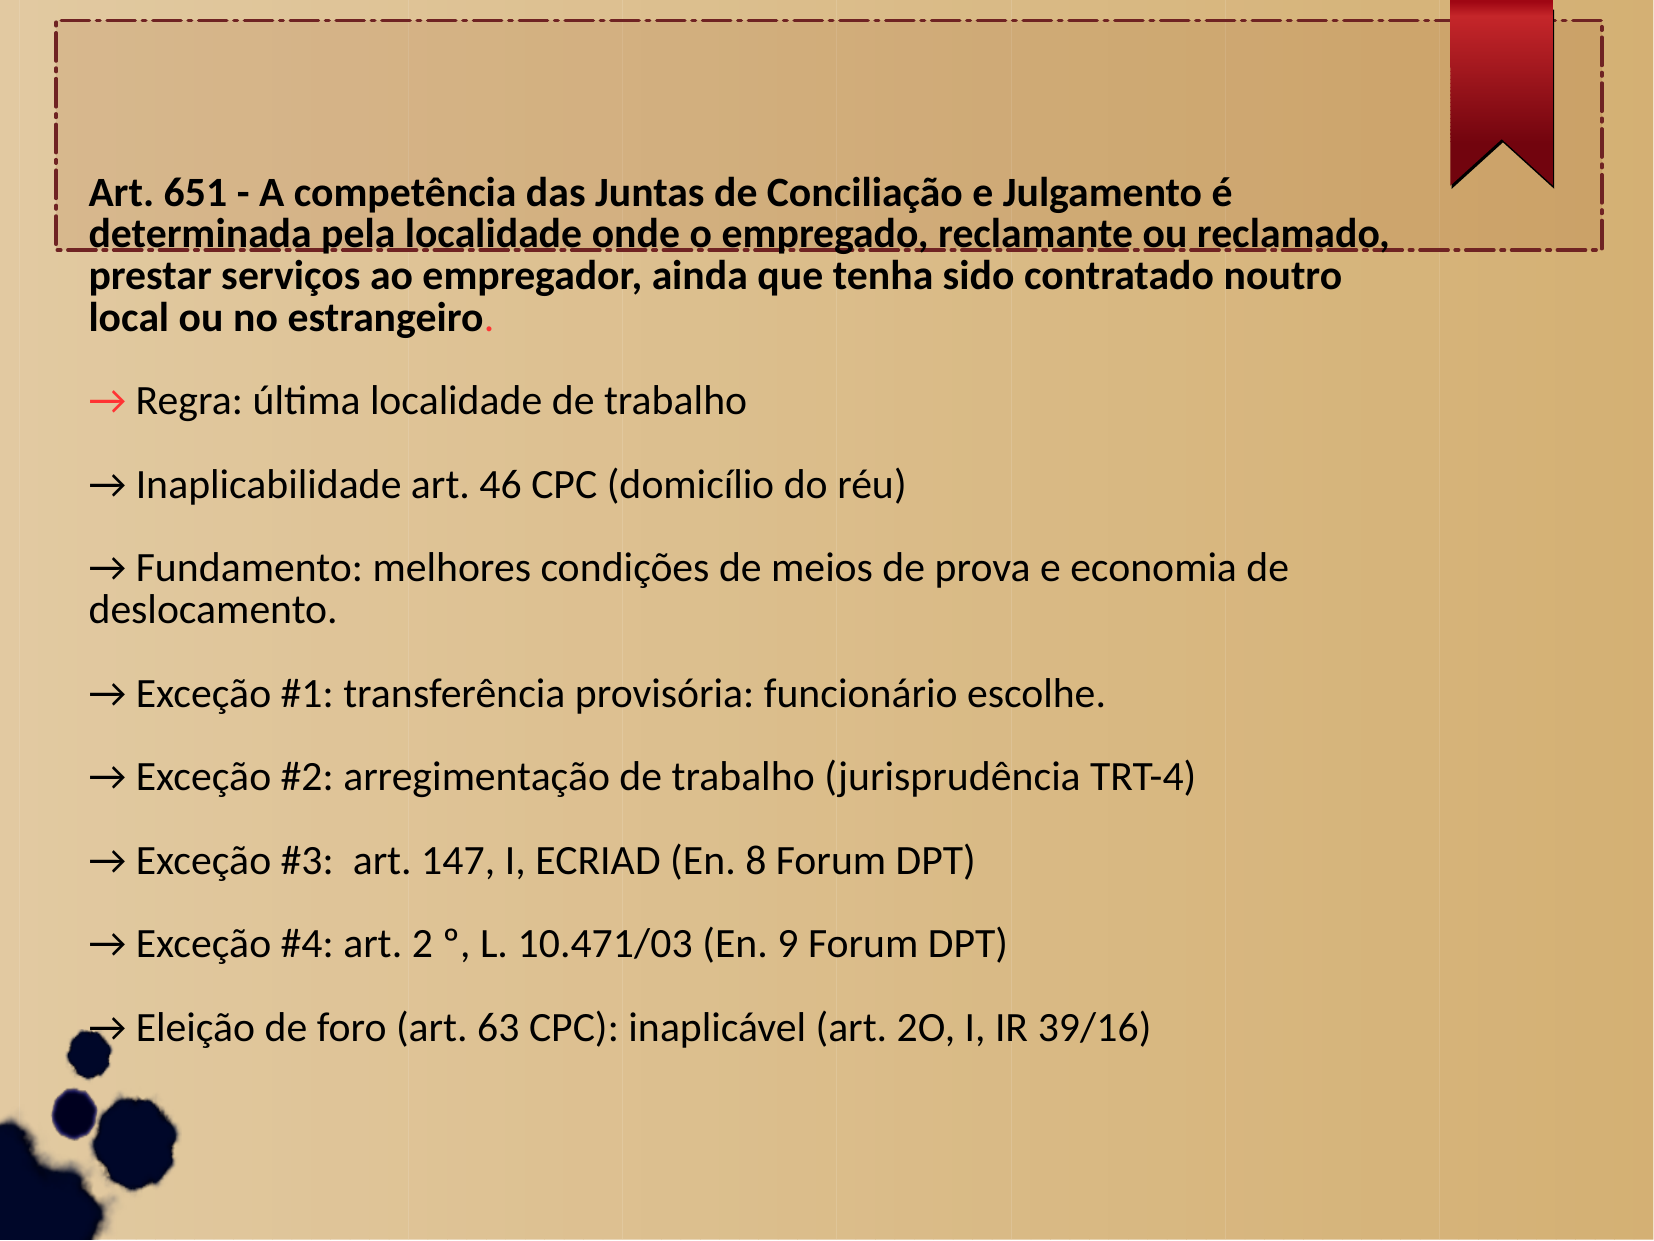

# Art. 651 - A competência das Juntas de Conciliação e Julgamento é determinada pela localidade onde o empregado, reclamante ou reclamado, prestar serviços ao empregador, ainda que tenha sido contratado noutro local ou no estrangeiro. → Regra: última localidade de trabalho → Inaplicabilidade art. 46 CPC (domicílio do réu) → Fundamento: melhores condições de meios de prova e economia de deslocamento. → Exceção #1: transferência provisória: funcionário escolhe. → Exceção #2: arregimentação de trabalho (jurisprudência TRT-4) → Exceção #3: art. 147, I, ECRIAD (En. 8 Forum DPT) → Exceção #4: art. 2 º, L. 10.471/03 (En. 9 Forum DPT) → Eleição de foro (art. 63 CPC): inaplicável (art. 2O, I, IR 39/16)